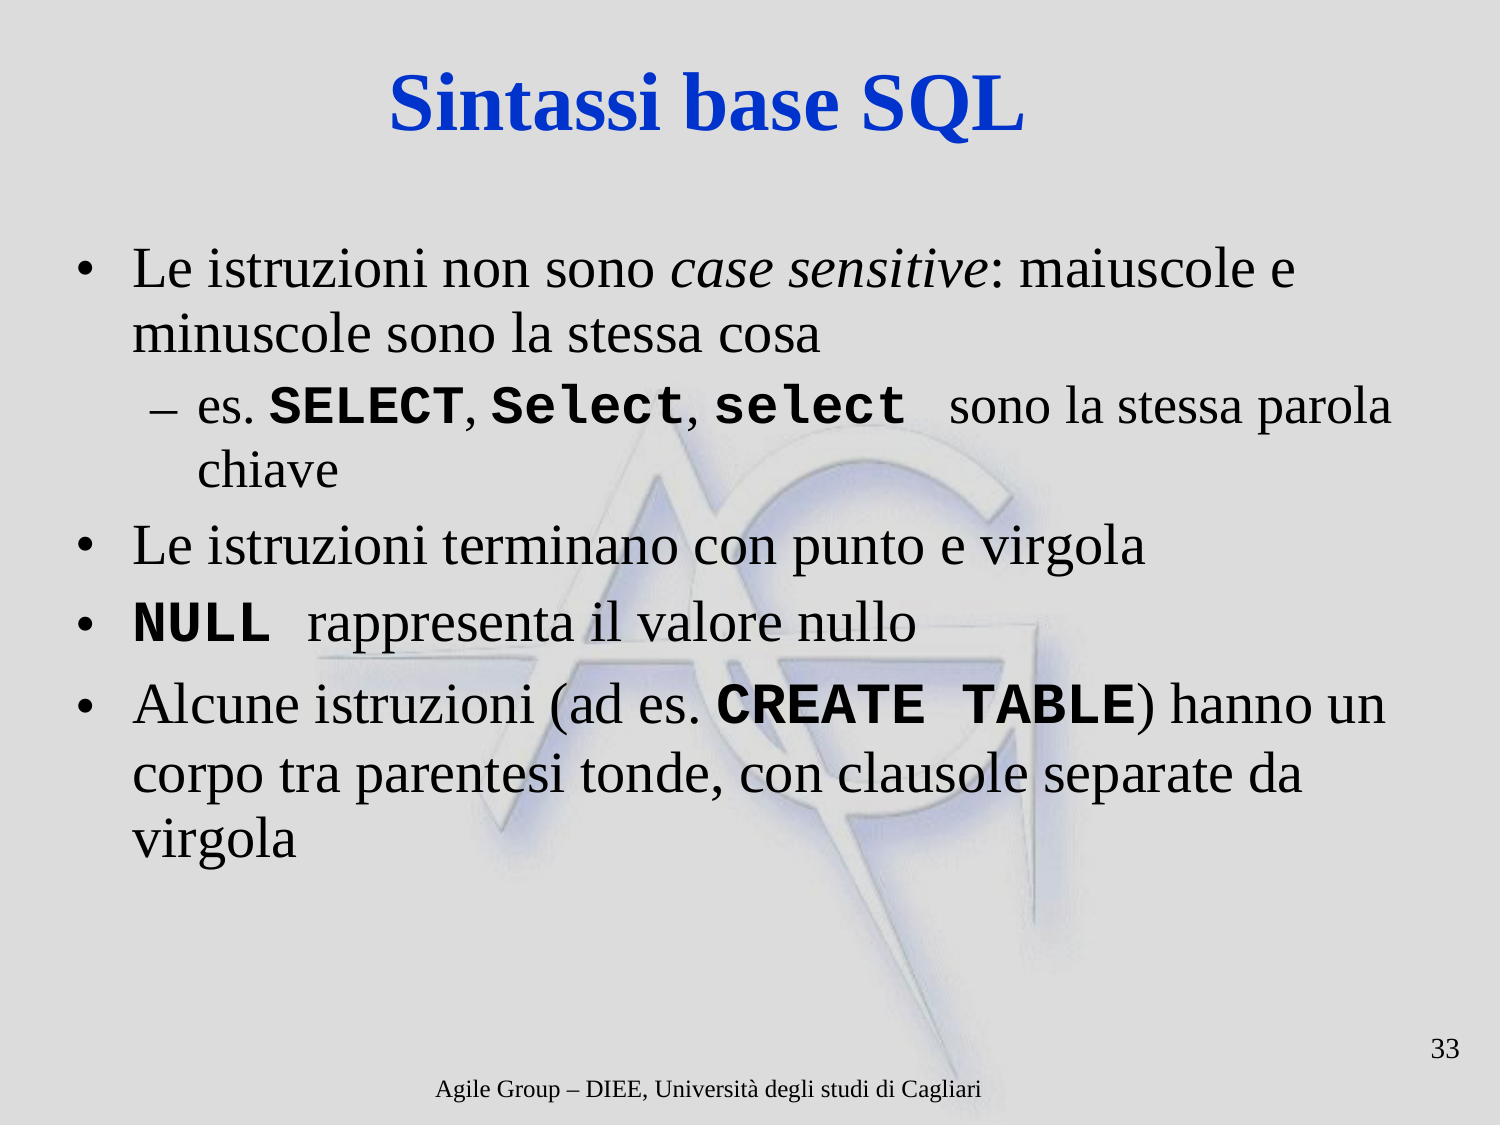

# Sintassi base SQL
Le istruzioni non sono case sensitive: maiuscole e minuscole sono la stessa cosa
es. SELECT, Select, select sono la stessa parola chiave
Le istruzioni terminano con punto e virgola
NULL rappresenta il valore nullo
Alcune istruzioni (ad es. CREATE TABLE) hanno un corpo tra parentesi tonde, con clausole separate da virgola
33